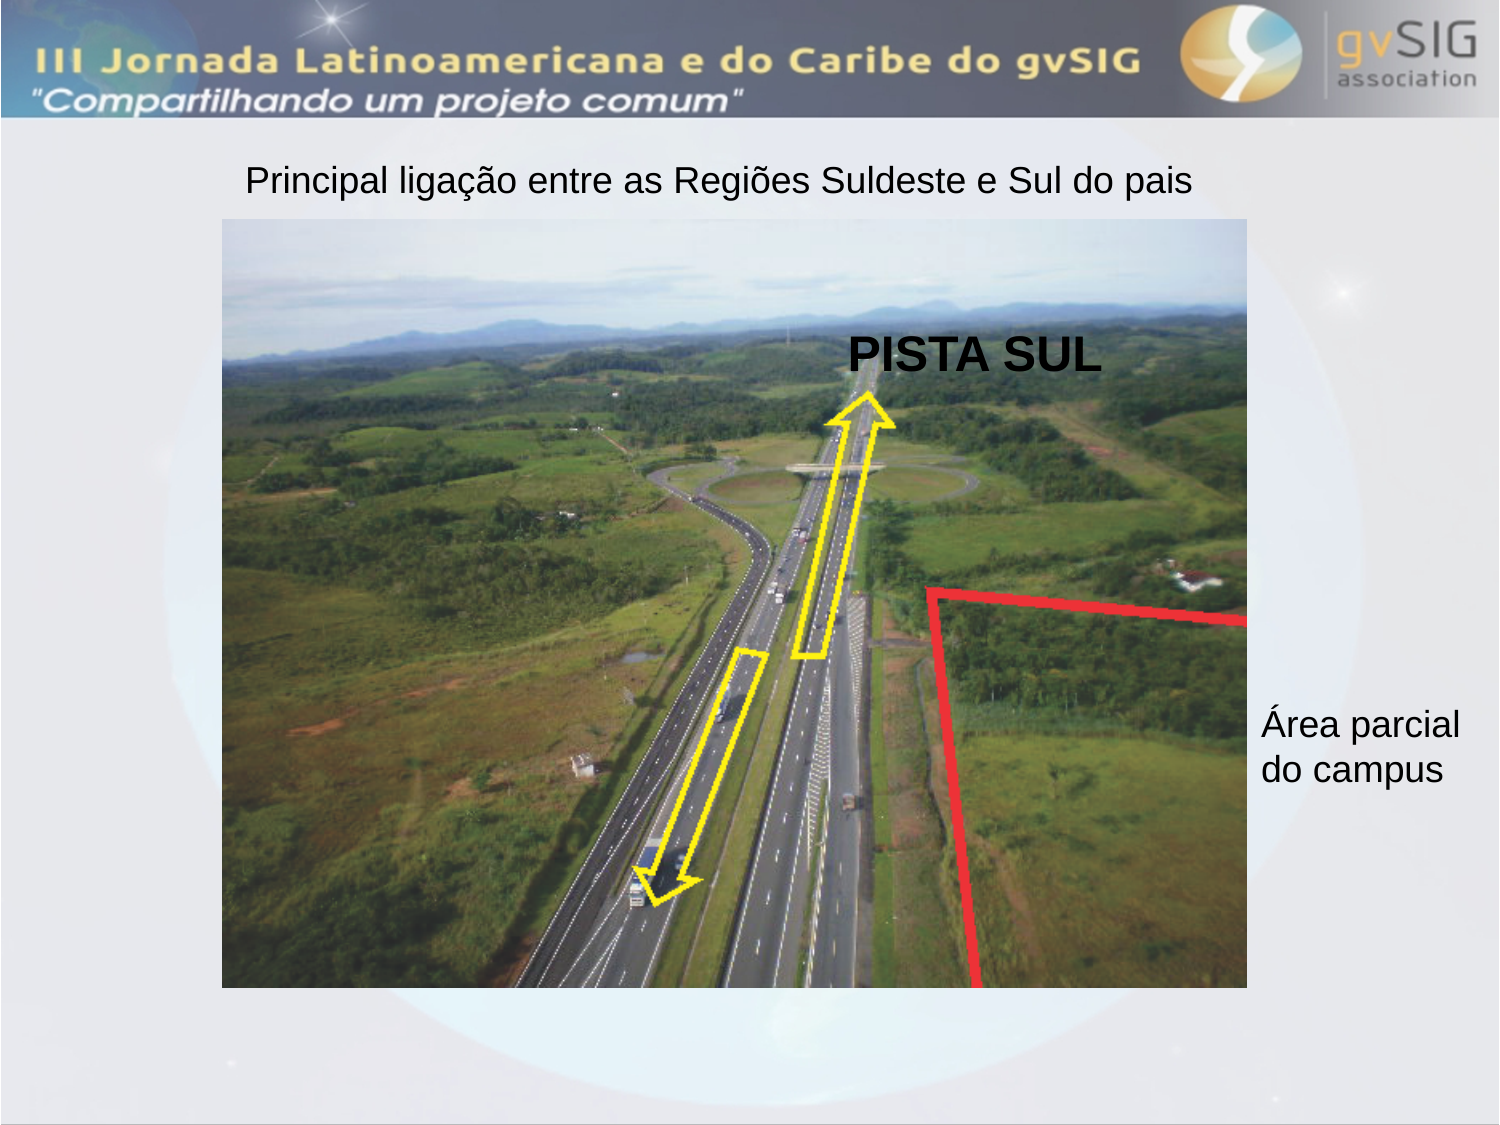

Principal ligação entre as Regiões Suldeste e Sul do pais
PISTA SUL
Área parcial
do campus